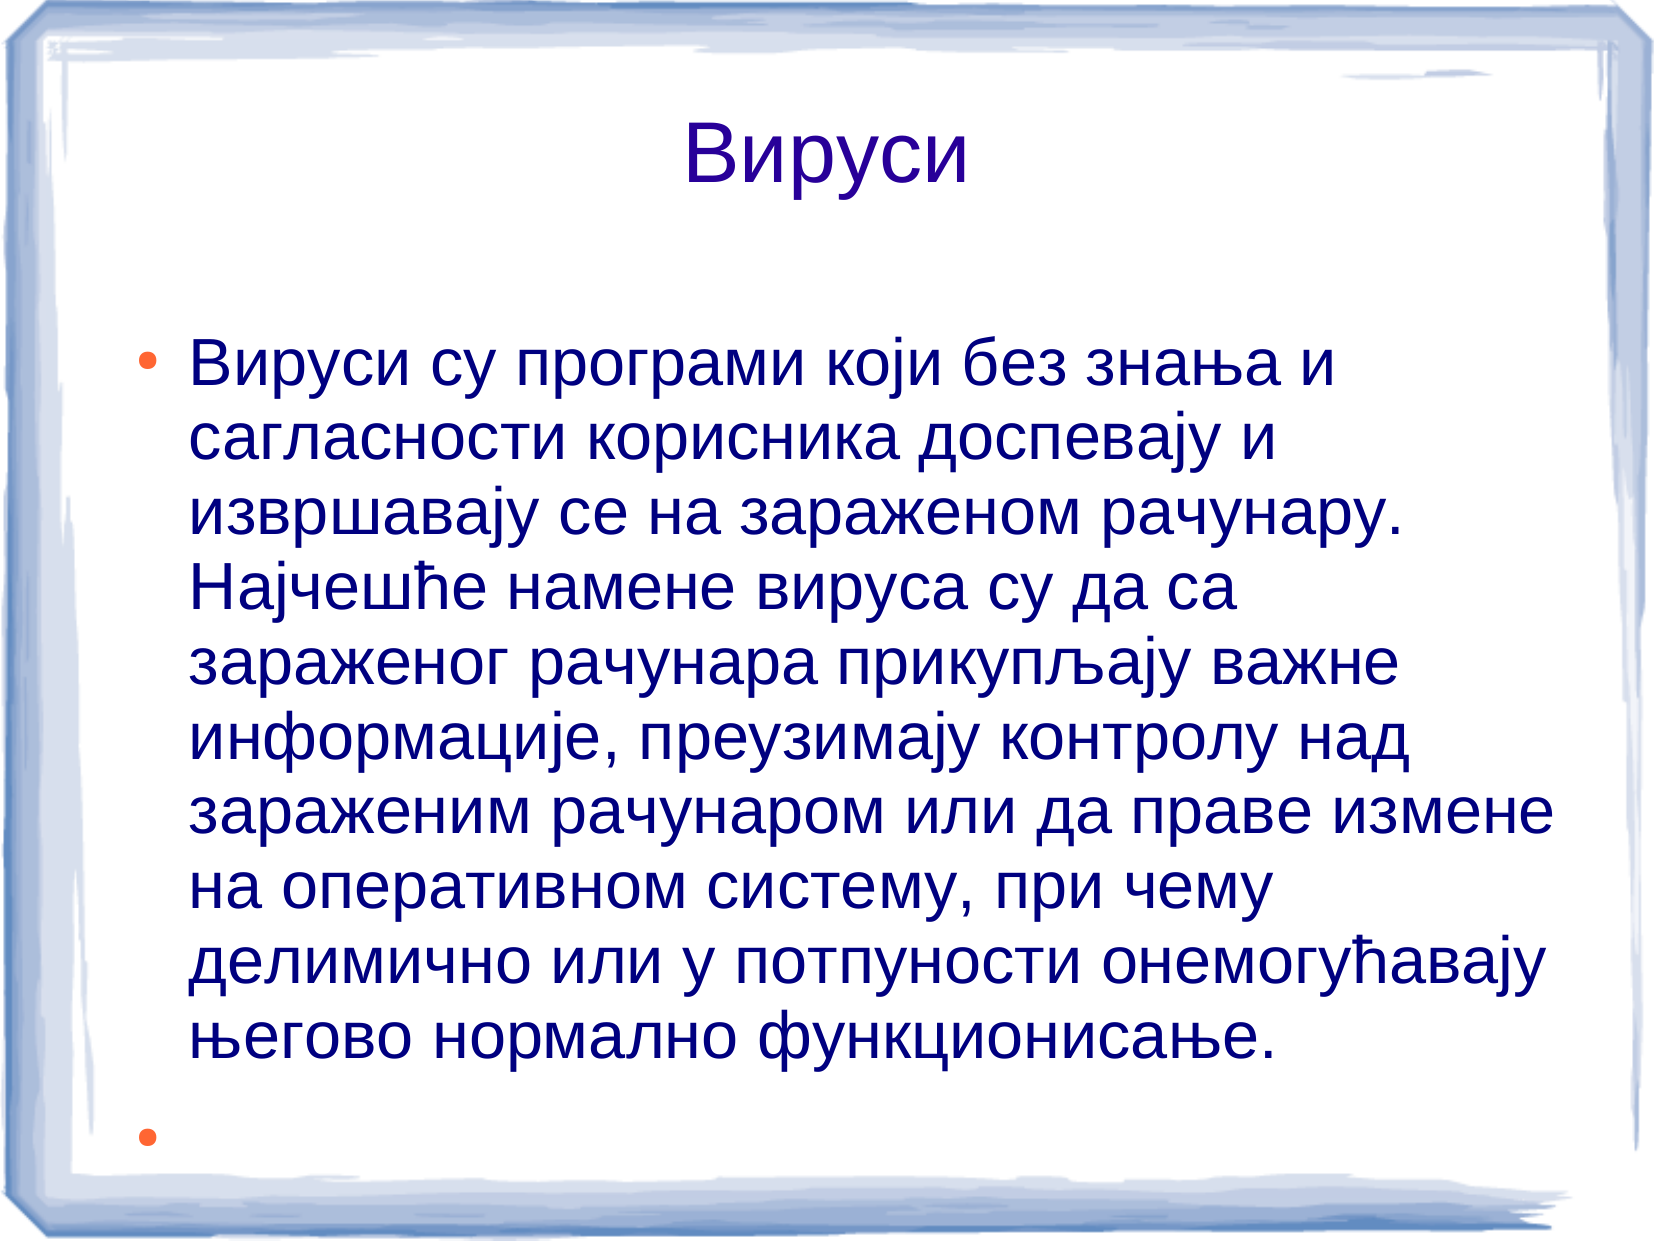

# Вируси
Вируси су програми који без знања и сагласности корисника доспевају и извршавају се на зараженом рачунару. Најчешће намене вируса су да са зараженог рачунара прикупљају важне информације, преузимају контролу над зараженим рачунаром или да праве измене на оперативном систему, при чему делимично или у потпуности онемогућавају његово нормално функционисање.